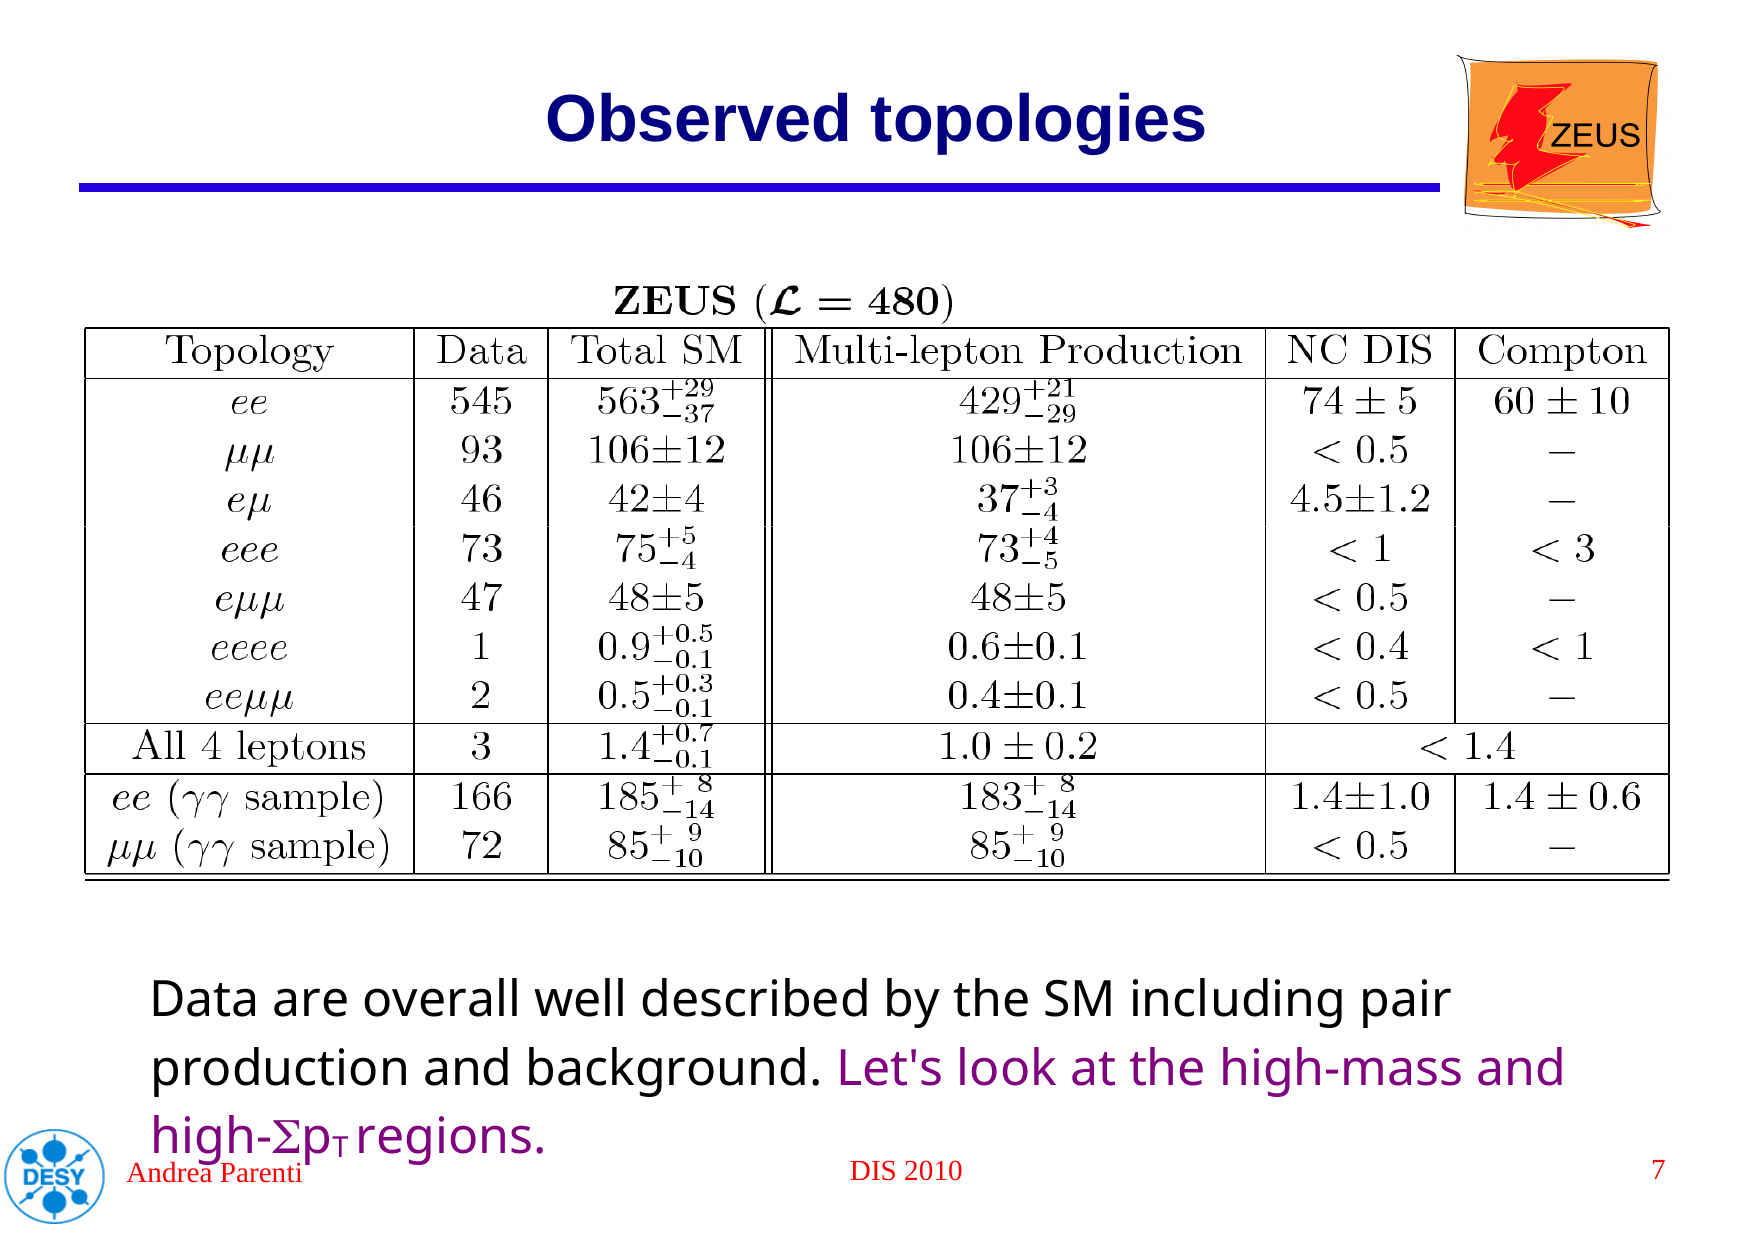

# Observed topologies
 Data are overall well described by the SM including pair production and background. Let's look at the high-mass and high-SpT regions.
7